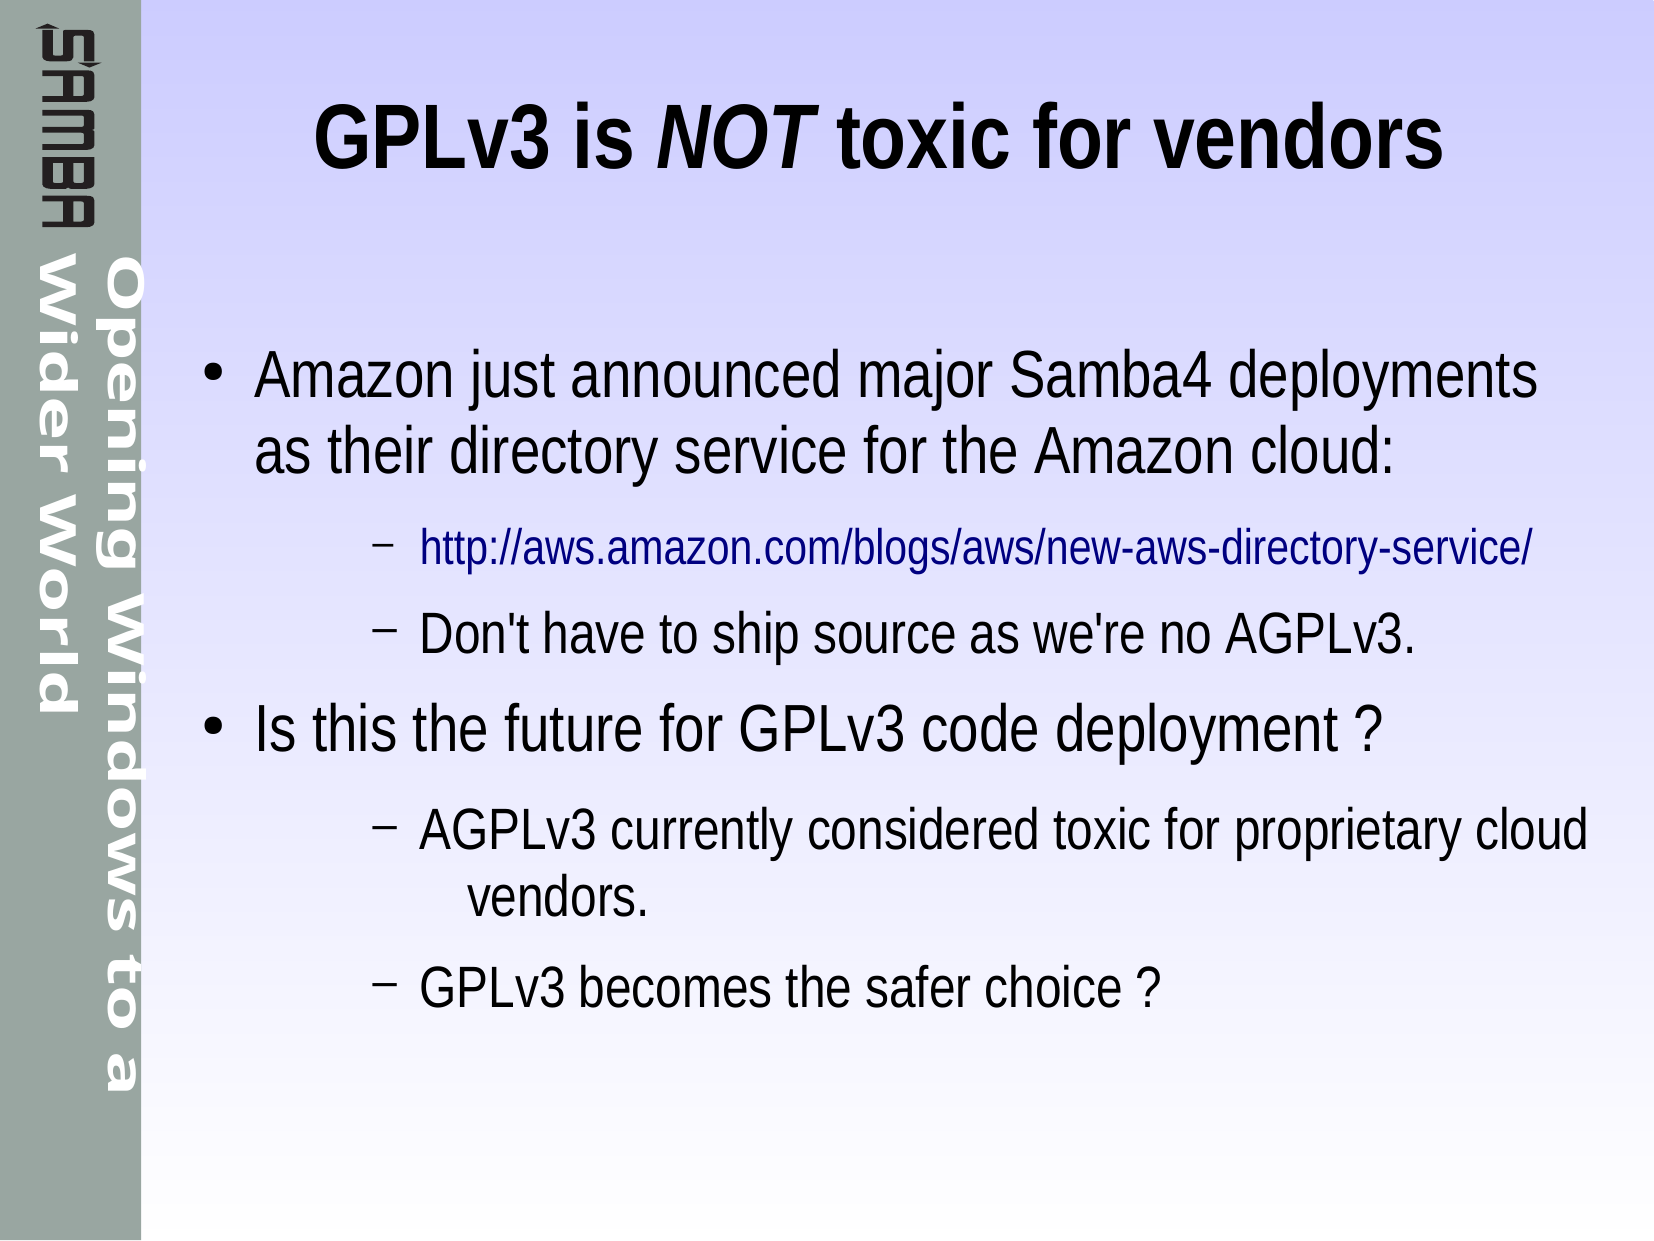

# GPLv3 is NOT toxic for vendors
Amazon just announced major Samba4 deployments as their directory service for the Amazon cloud:
http://aws.amazon.com/blogs/aws/new-aws-directory-service/
Don't have to ship source as we're no AGPLv3.
Is this the future for GPLv3 code deployment ?
AGPLv3 currently considered toxic for proprietary cloud vendors.
GPLv3 becomes the safer choice ?